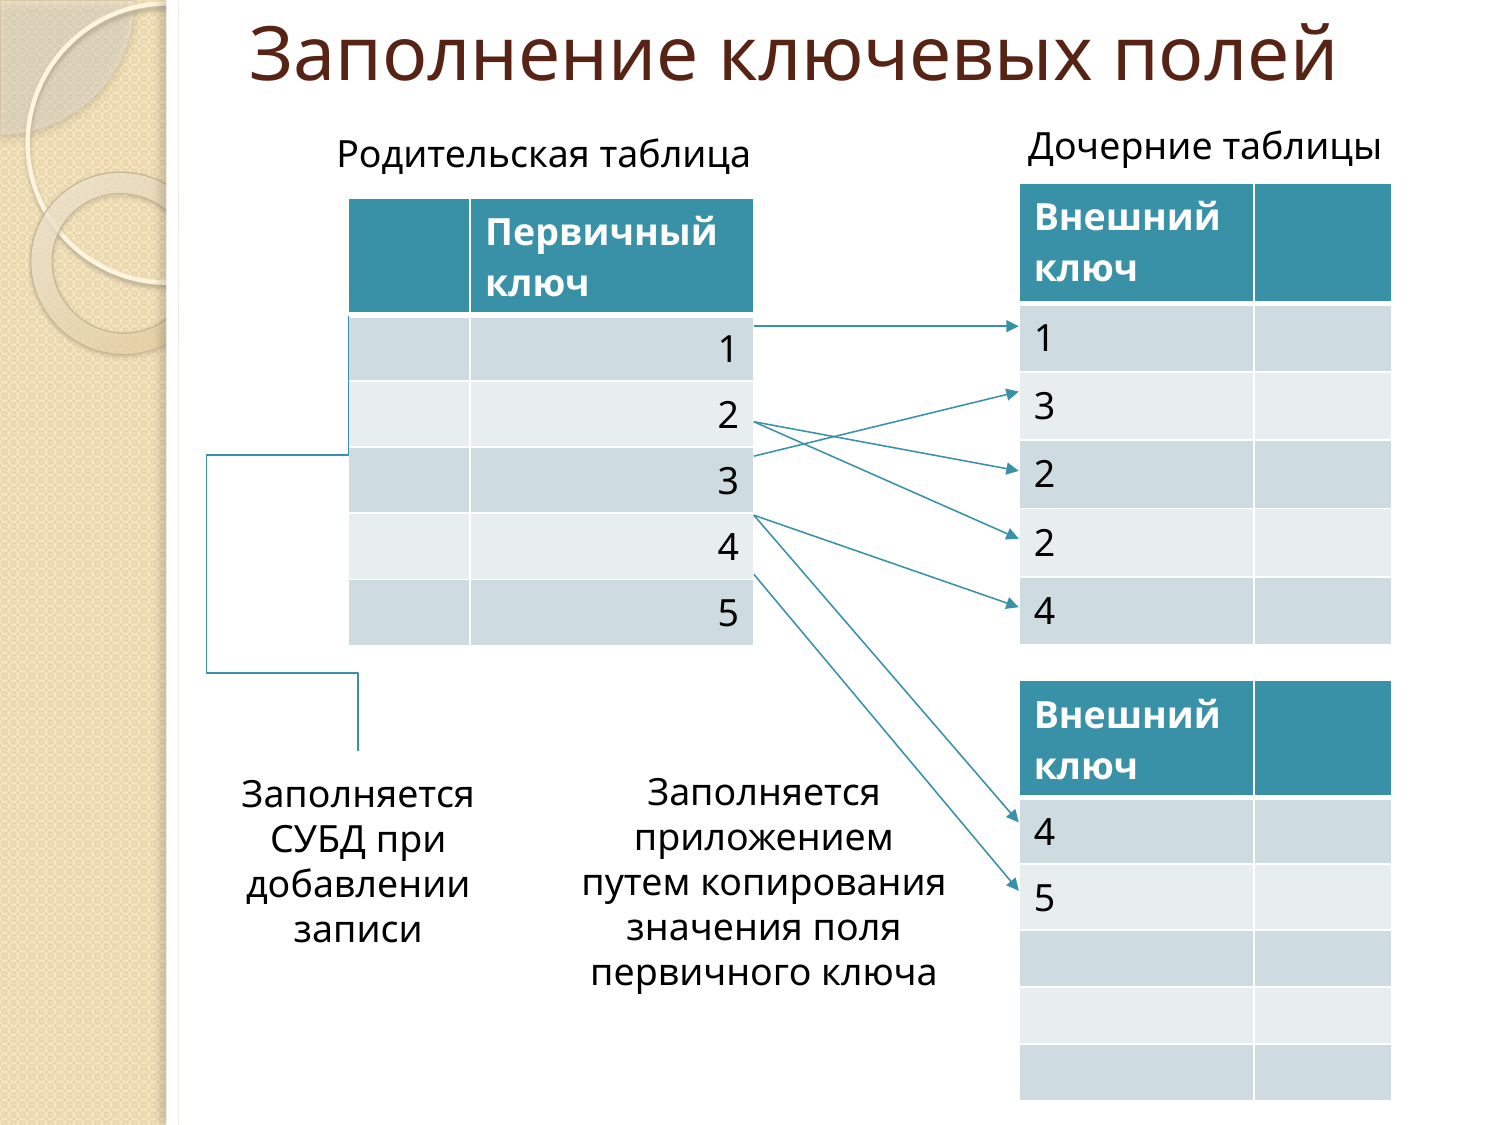

# Заполнение ключевых полей
Дочерние таблицы
Родительская таблица
| Внешний ключ | |
| --- | --- |
| 1 | |
| 3 | |
| 2 | |
| 2 | |
| 4 | |
| | Первичный ключ |
| --- | --- |
| | 1 |
| | 2 |
| | 3 |
| | 4 |
| | 5 |
| Внешний ключ | |
| --- | --- |
| 4 | |
| 5 | |
| | |
| | |
| | |
Заполняется приложением путем копирования значения поля первичного ключа
Заполняется СУБД при добавлении записи